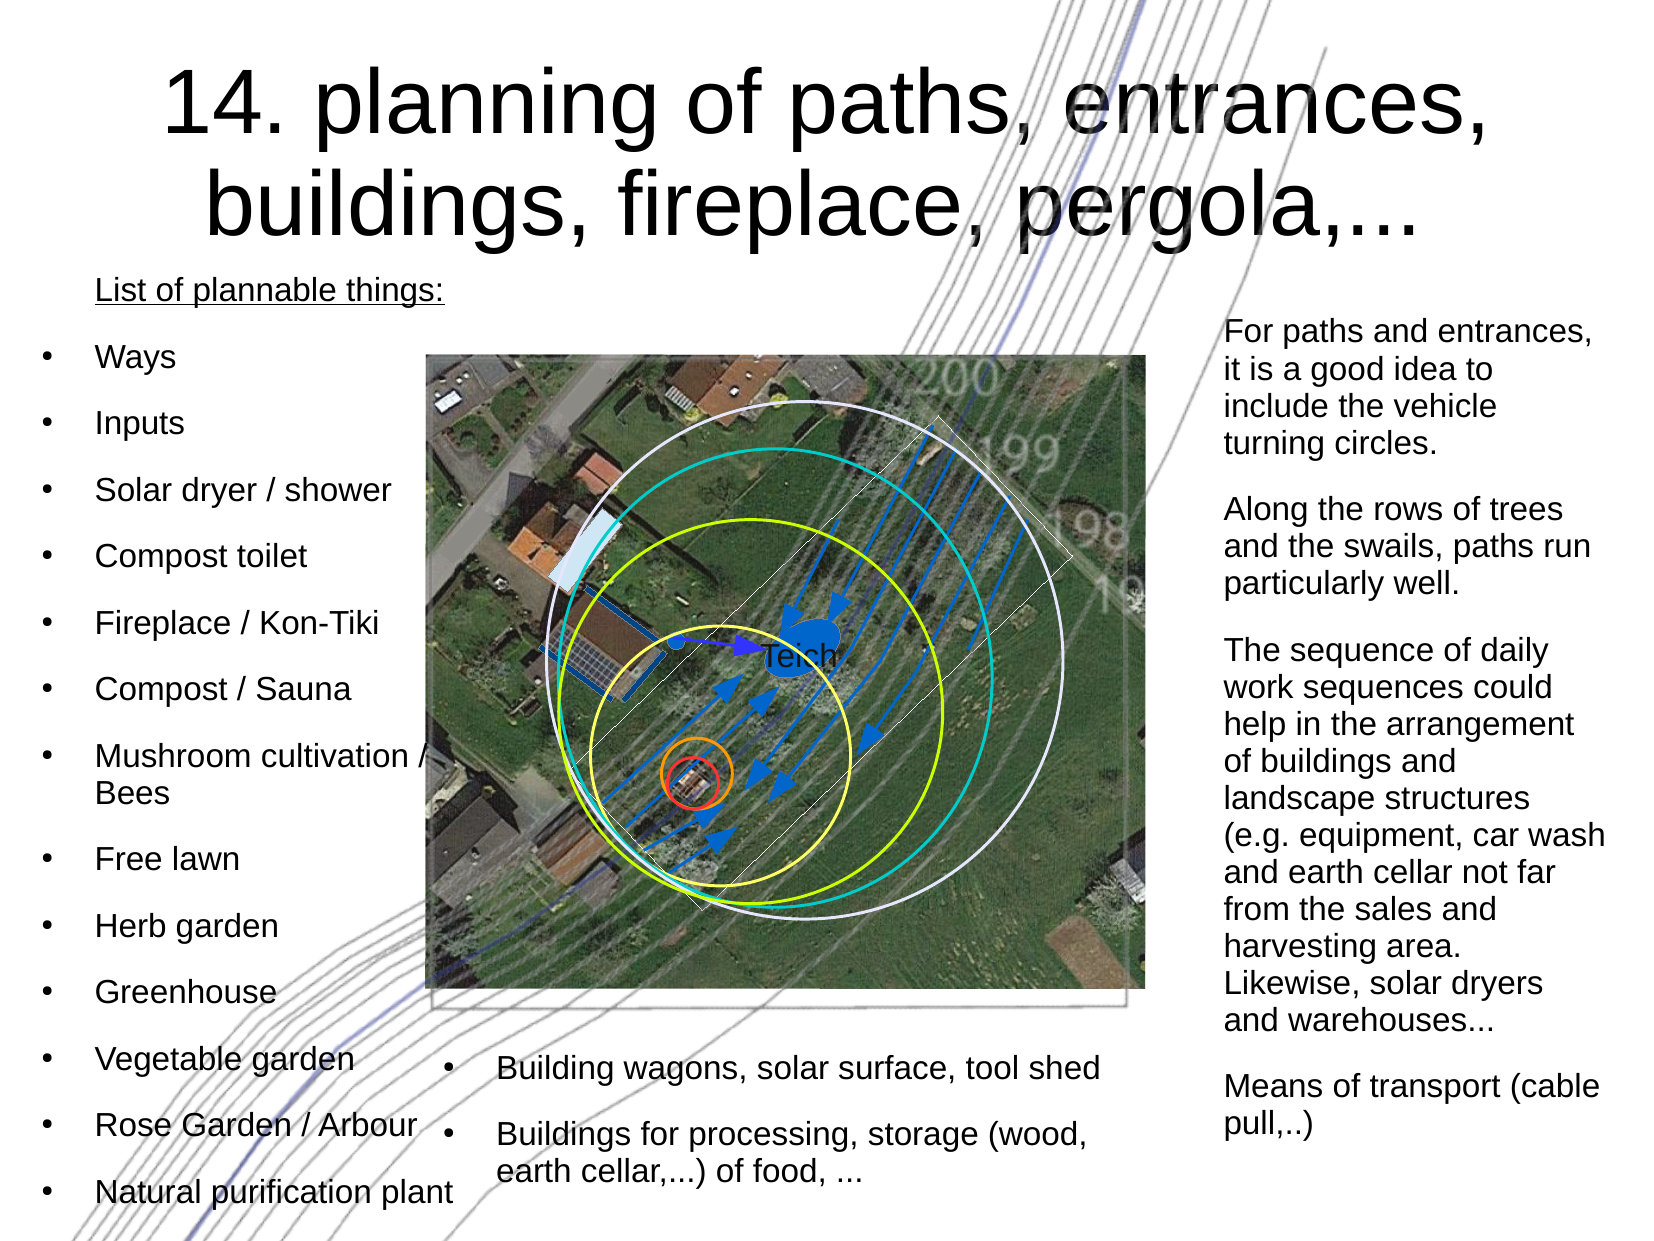

# 14. planning of paths, entrances, buildings, fireplace, pergola,...
List of plannable things:
Ways
Inputs
Solar dryer / shower
Compost toilet
Fireplace / Kon-Tiki
Compost / Sauna
Mushroom cultivation / Bees
Free lawn
Herb garden
Greenhouse
Vegetable garden
Rose Garden / Arbour
Natural purification plant
For paths and entrances, it is a good idea to include the vehicle turning circles.
Along the rows of trees and the swails, paths run particularly well.
The sequence of daily work sequences could help in the arrangement of buildings and landscape structures (e.g. equipment, car wash and earth cellar not far from the sales and harvesting area. Likewise, solar dryers and warehouses...
Means of transport (cable pull,..)
Teich
Building wagons, solar surface, tool shed
Buildings for processing, storage (wood, earth cellar,...) of food, ...